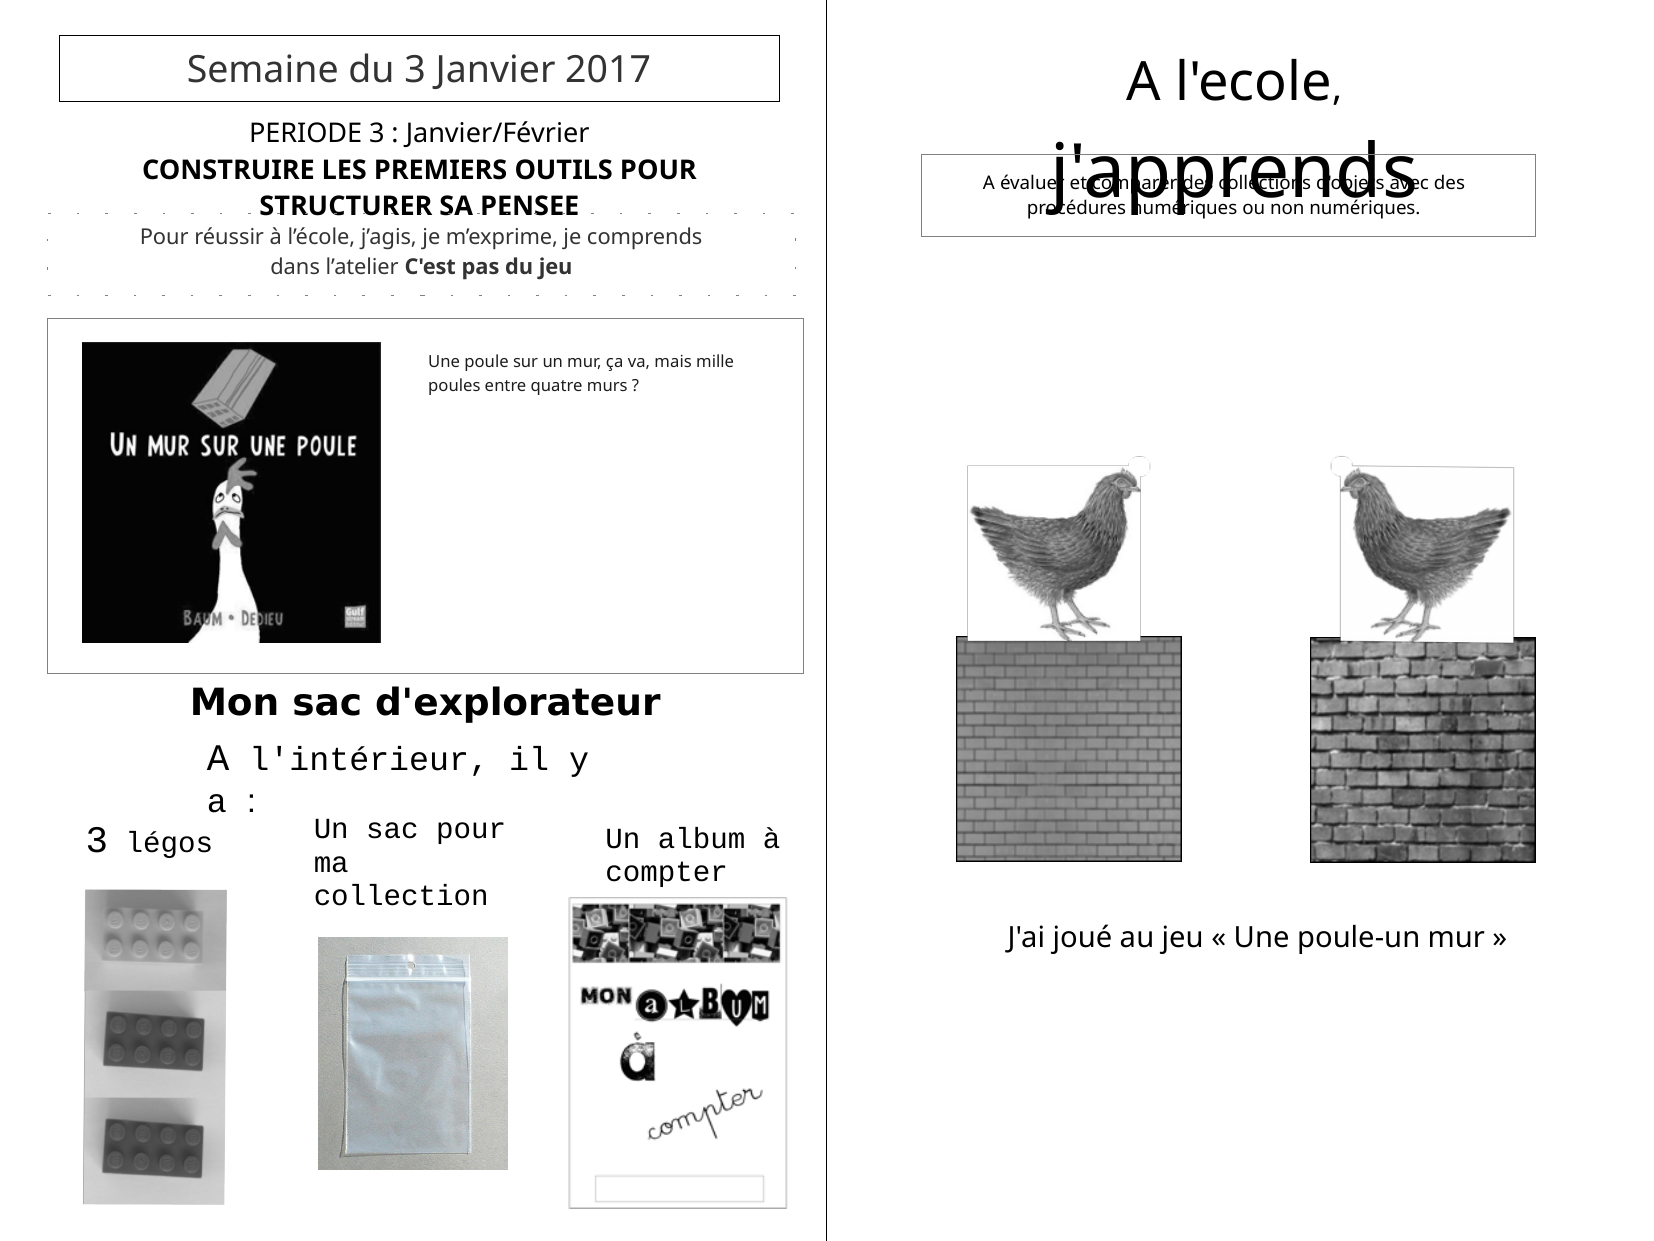

Semaine du 3 Janvier 2017
A l'ecole, j'apprends
PERIODE 3 : Janvier/Février
CONSTRUIRE LES PREMIERS OUTILS POUR STRUCTURER SA PENSEE
A évaluer et comparer des collections d'objets avec des procédures numériques ou non numériques.
Pour réussir à l’école, j’agis, je m’exprime, je comprends
dans l’atelier C'est pas du jeu
Une poule sur un mur, ça va, mais mille poules entre quatre murs ?
Mon sac d'explorateur
A l'intérieur, il y a :
Un sac pour ma collection
3 légos
Un album à compter
J'ai joué au jeu « Une poule-un mur »